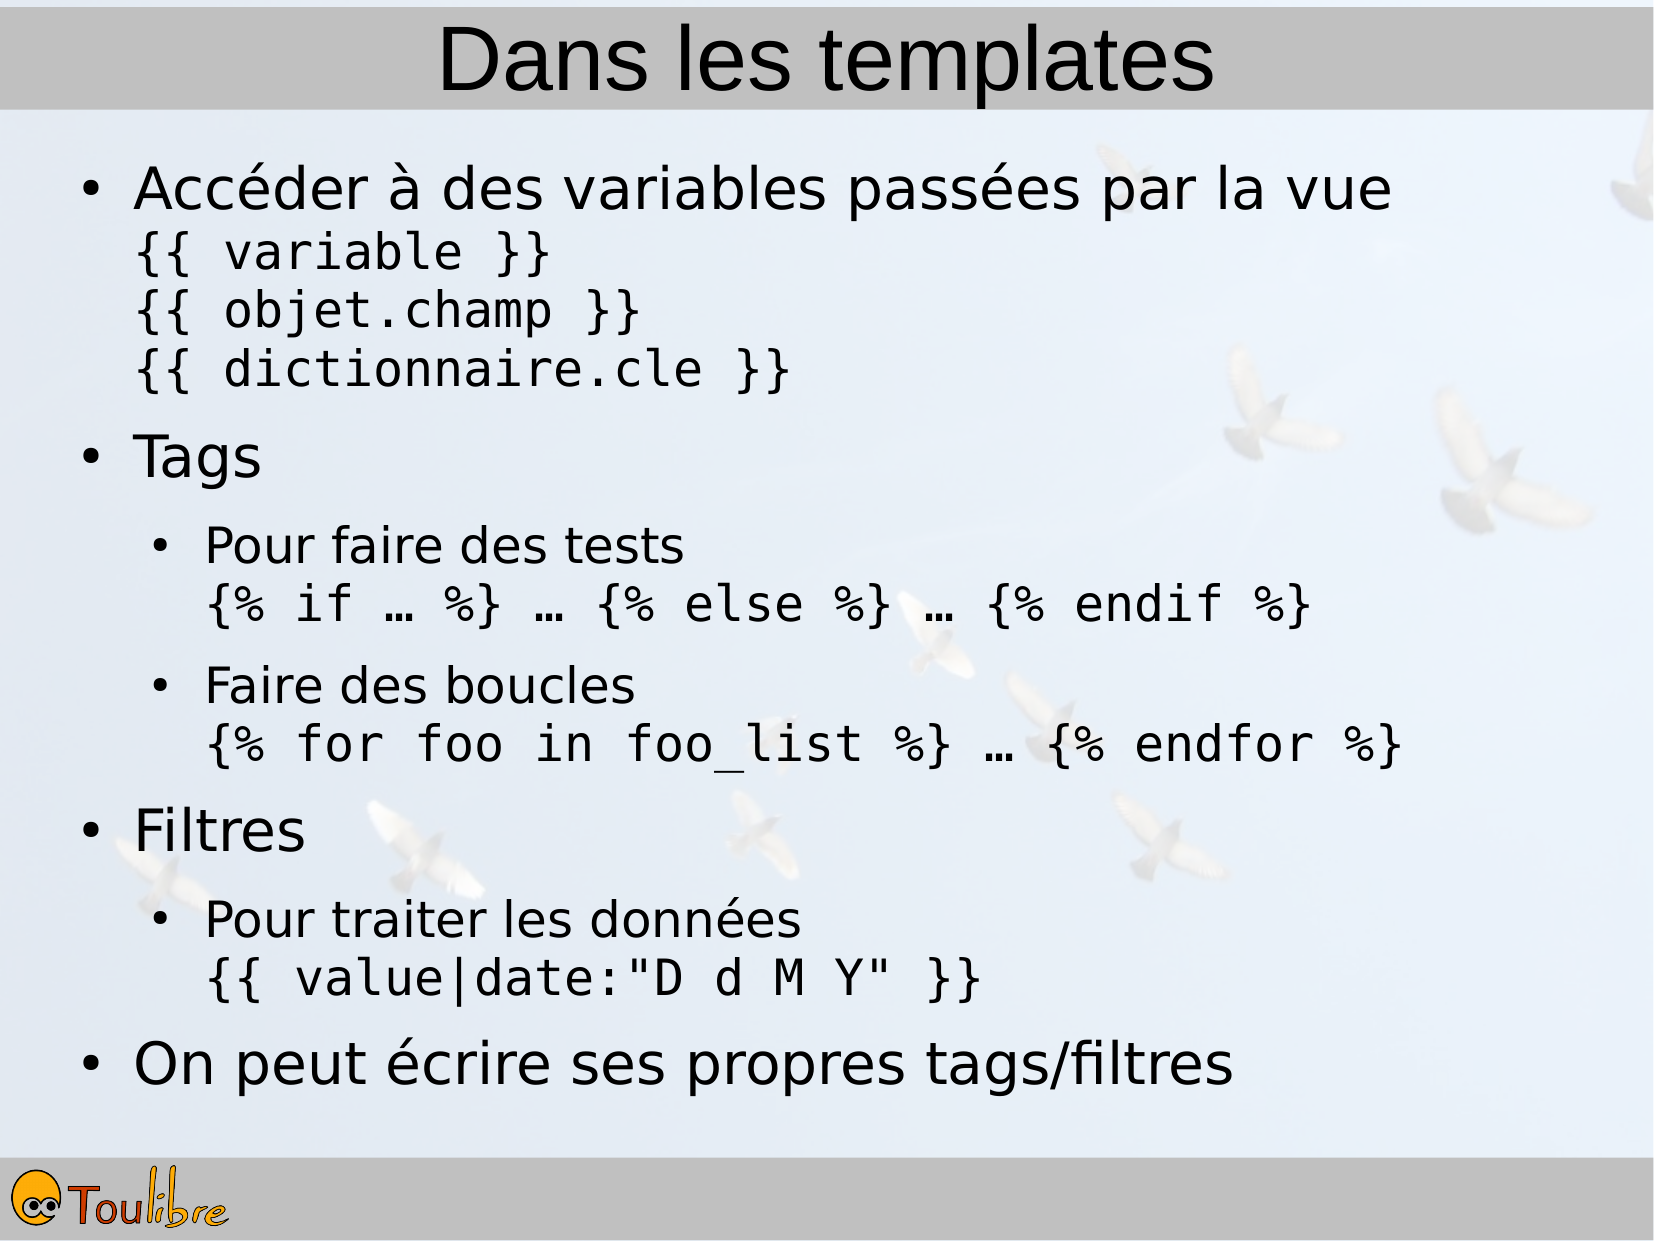

# Dans les templates
Accéder à des variables passées par la vue
{{ variable }}
{{ objet.champ }}
{{ dictionnaire.cle }}
Tags
Pour faire des tests
{% if … %} … {% else %} … {% endif %}
Faire des boucles
{% for foo in foo_list %} … {% endfor %}
Filtres
Pour traiter les données
{{ value|date:"D d M Y" }}
On peut écrire ses propres tags/filtres